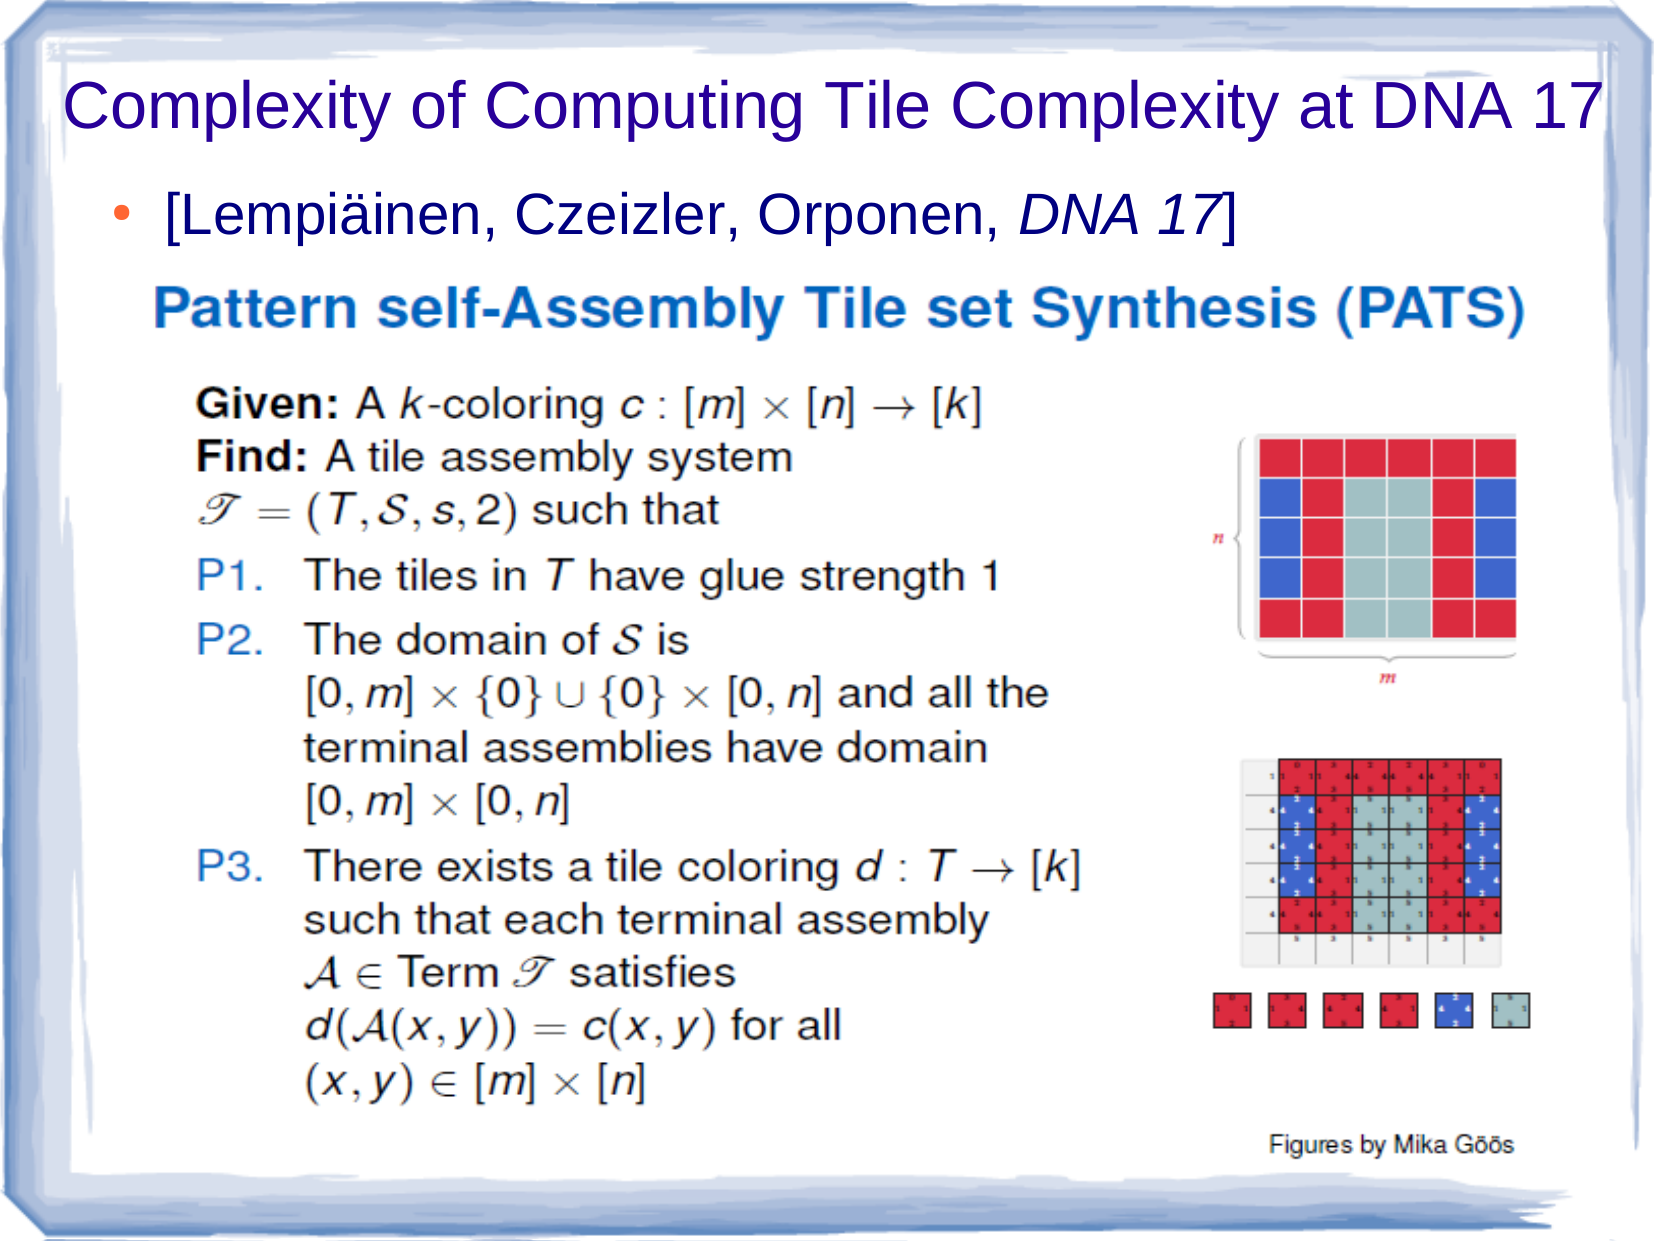

# Complexity of Computing Tile Complexity at DNA 17
[Lempiäinen, Czeizler, Orponen, DNA 17]